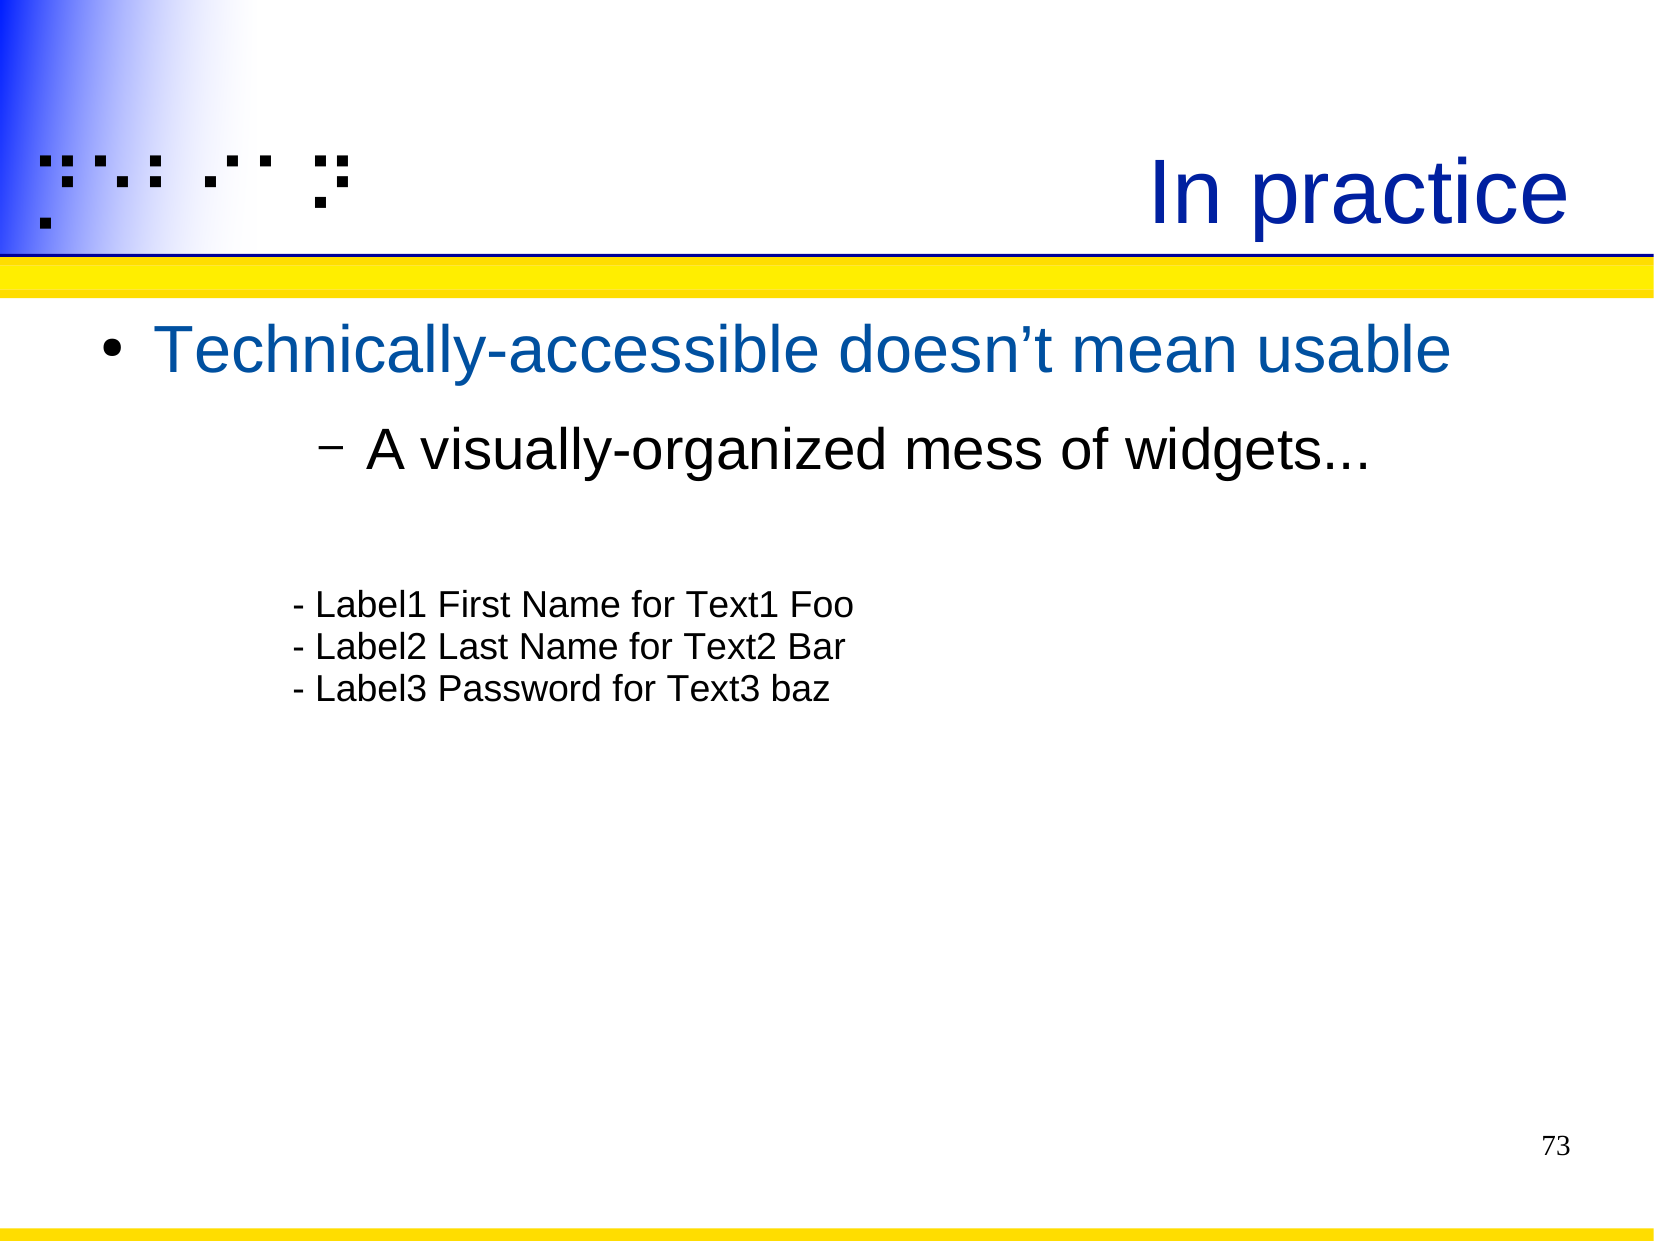

# In practice
Technically-accessible doesn’t mean usable
A visually-organized mess of widgets...
- Label1 First Name for Text1 Foo
- Label2 Last Name for Text2 Bar
- Label3 Password for Text3 baz
73